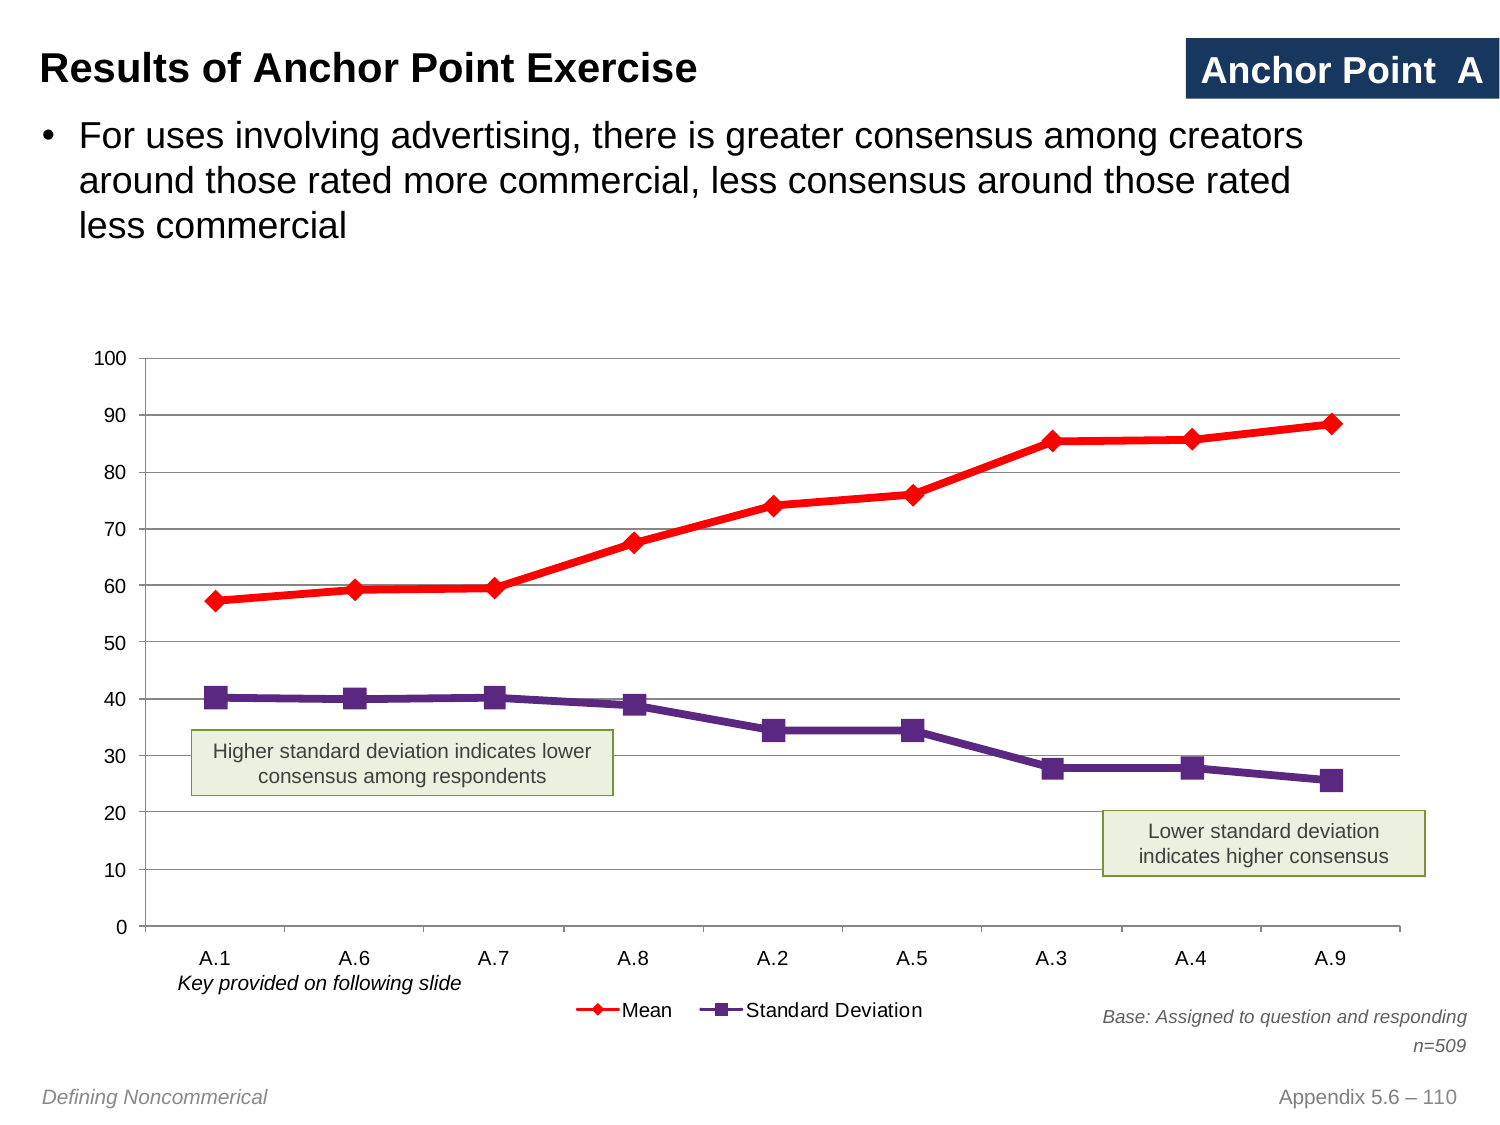

Results of Anchor Point Exercise
Anchor Point A
For uses involving advertising, there is greater consensus among creators around those rated more commercial, less consensus around those rated less commercial
Higher standard deviation indicates lower consensus among respondents
Lower standard deviation indicates higher consensus
Key provided on following slide
Base: Assigned to question and responding
n=509
Defining Noncommerical
Appendix 5.6 –